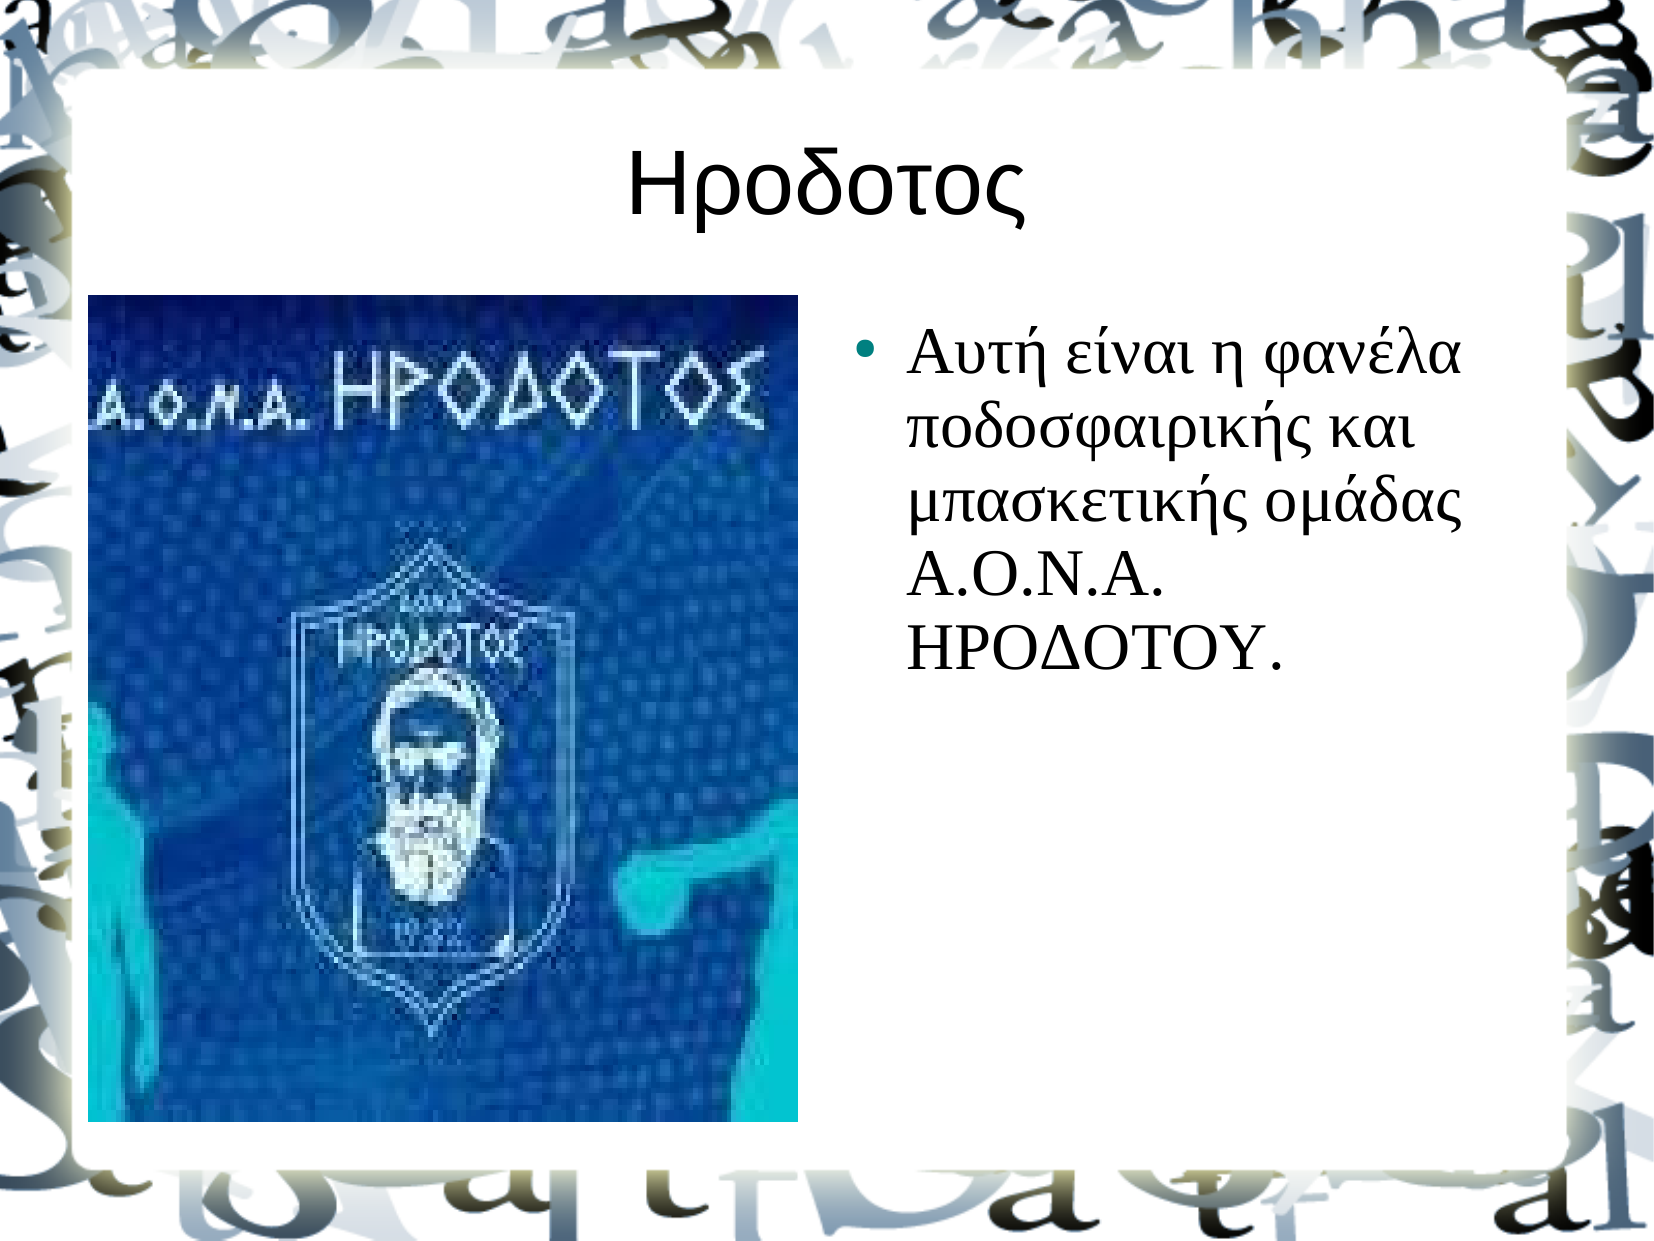

# Ηροδοτος
Αυτή είναι η φανέλα ποδοσφαιρικής και μπασκετικής ομάδας Α.Ο.Ν.Α. ΗΡΟΔΟΤΟΥ.